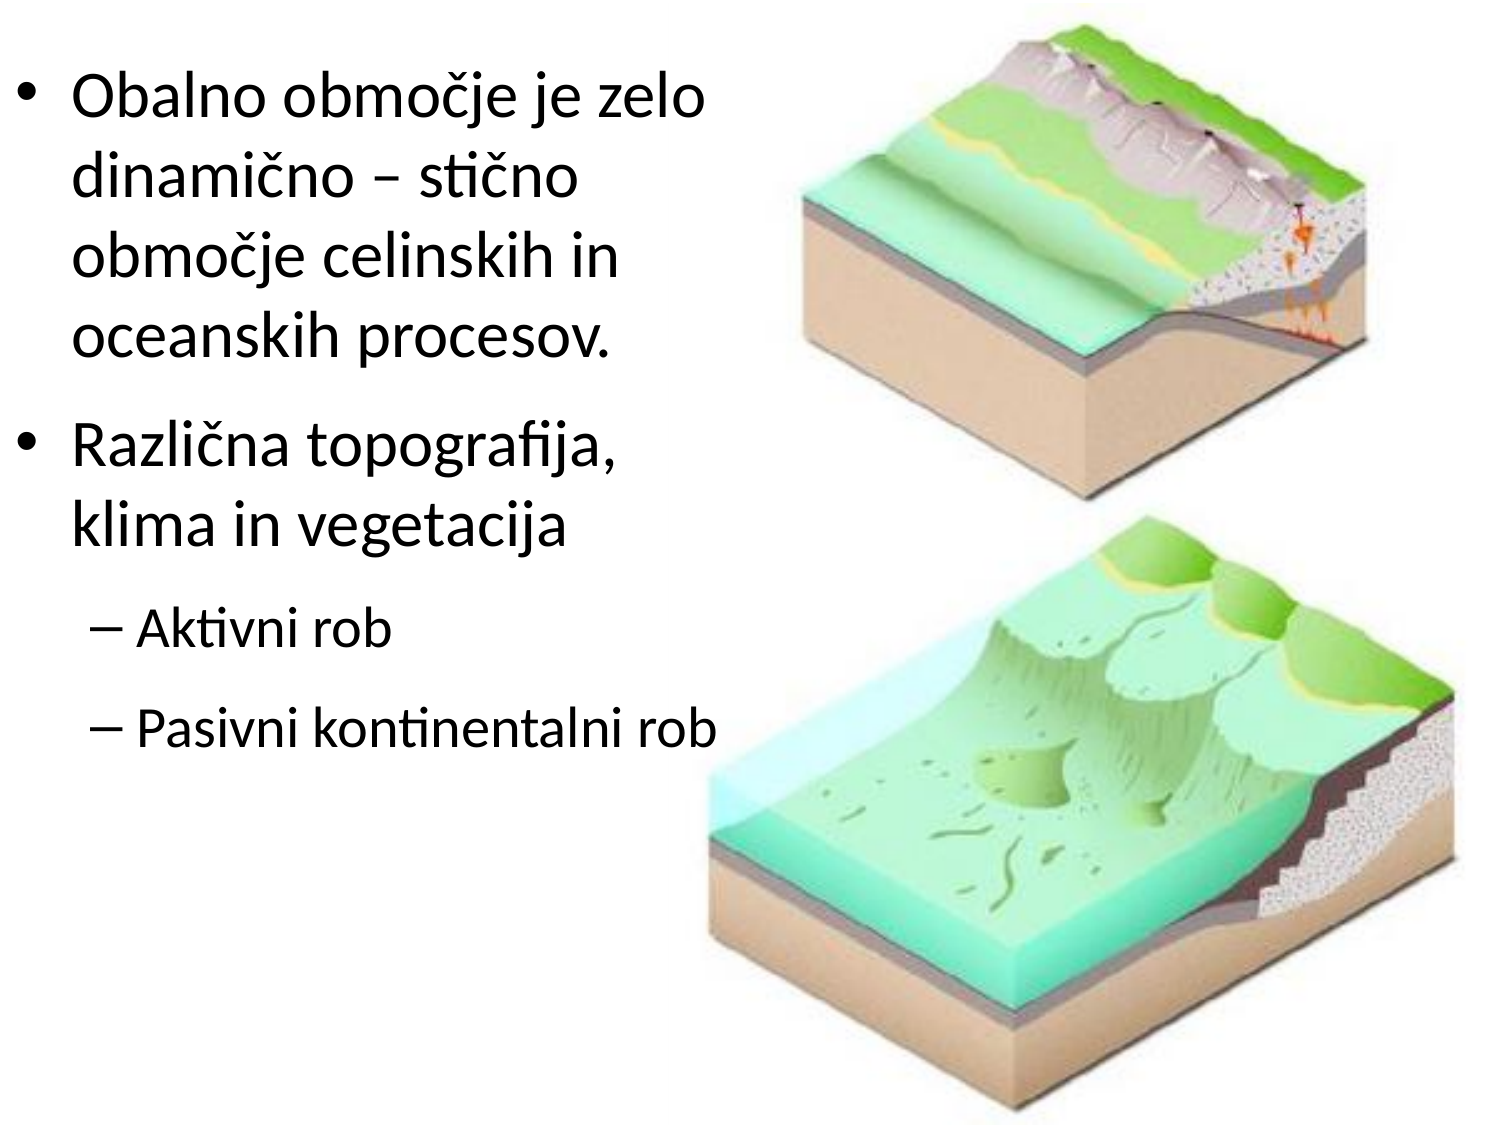

# Obalno območje je zelo dinamično – stično območje celinskih in oceanskih procesov.
Različna topografija, klima in vegetacija
Aktivni rob
Pasivni kontinentalni rob